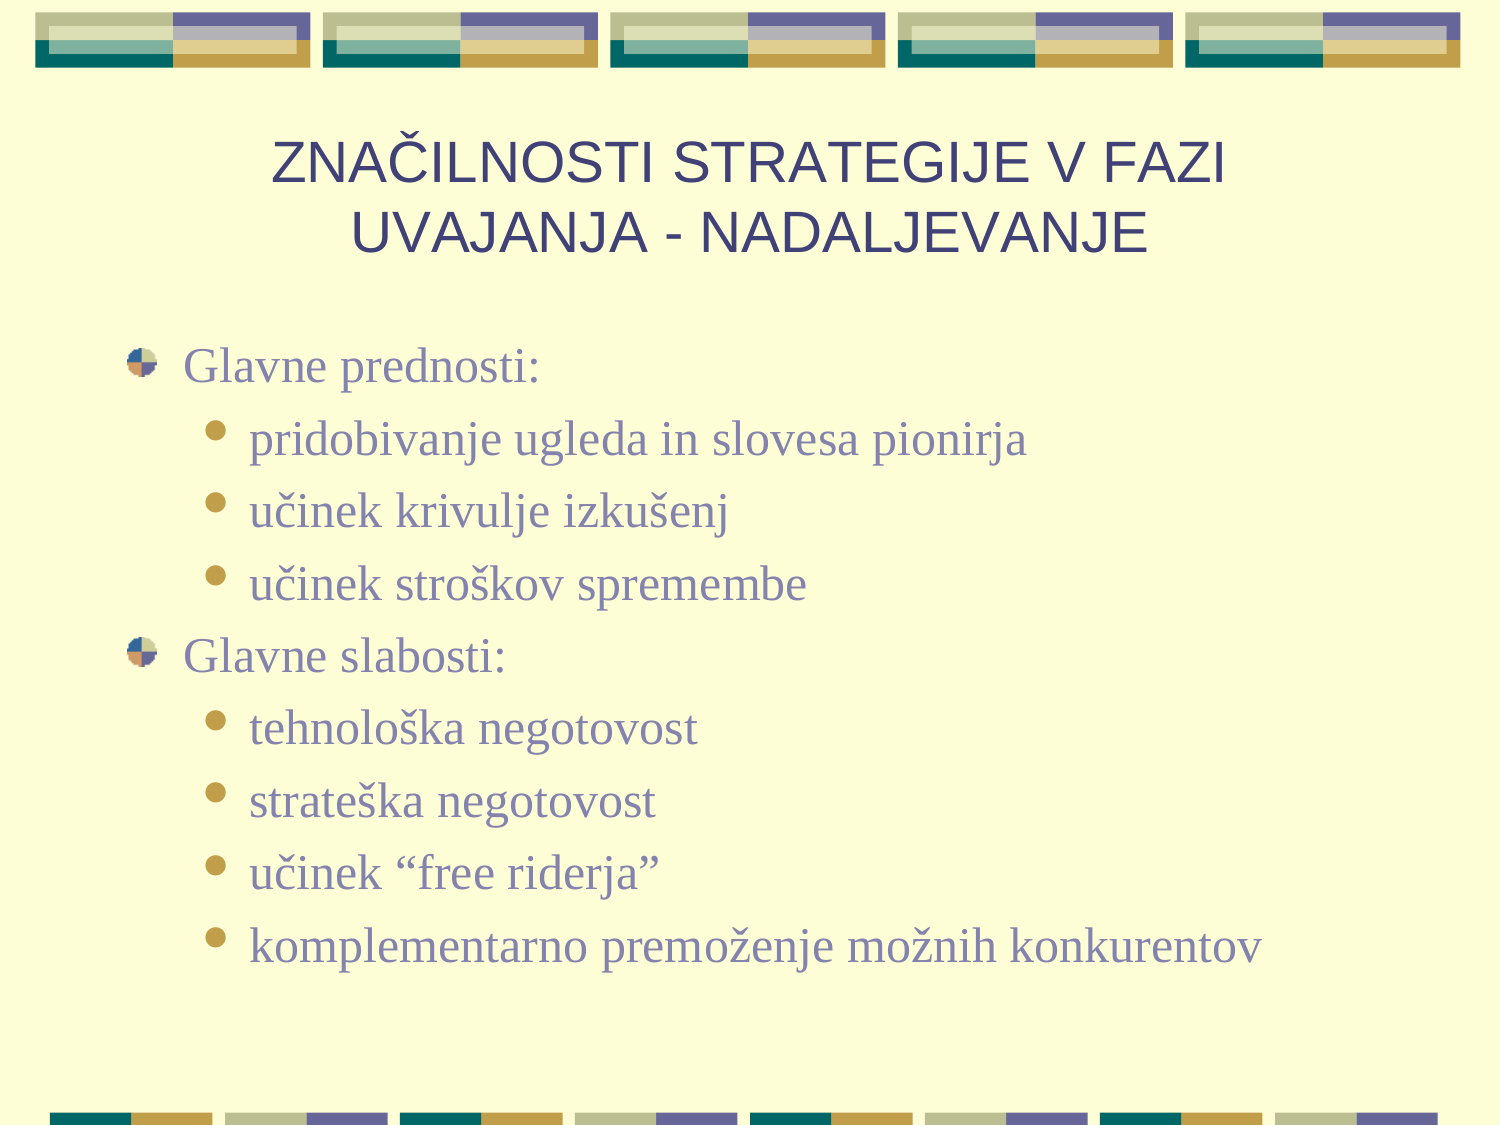

# ZNAČILNOSTI STRATEGIJE V FAZI UVAJANJA - NADALJEVANJE
Glavne prednosti:
pridobivanje ugleda in slovesa pionirja
učinek krivulje izkušenj
učinek stroškov spremembe
Glavne slabosti:
tehnološka negotovost
strateška negotovost
učinek “free riderja”
komplementarno premoženje možnih konkurentov